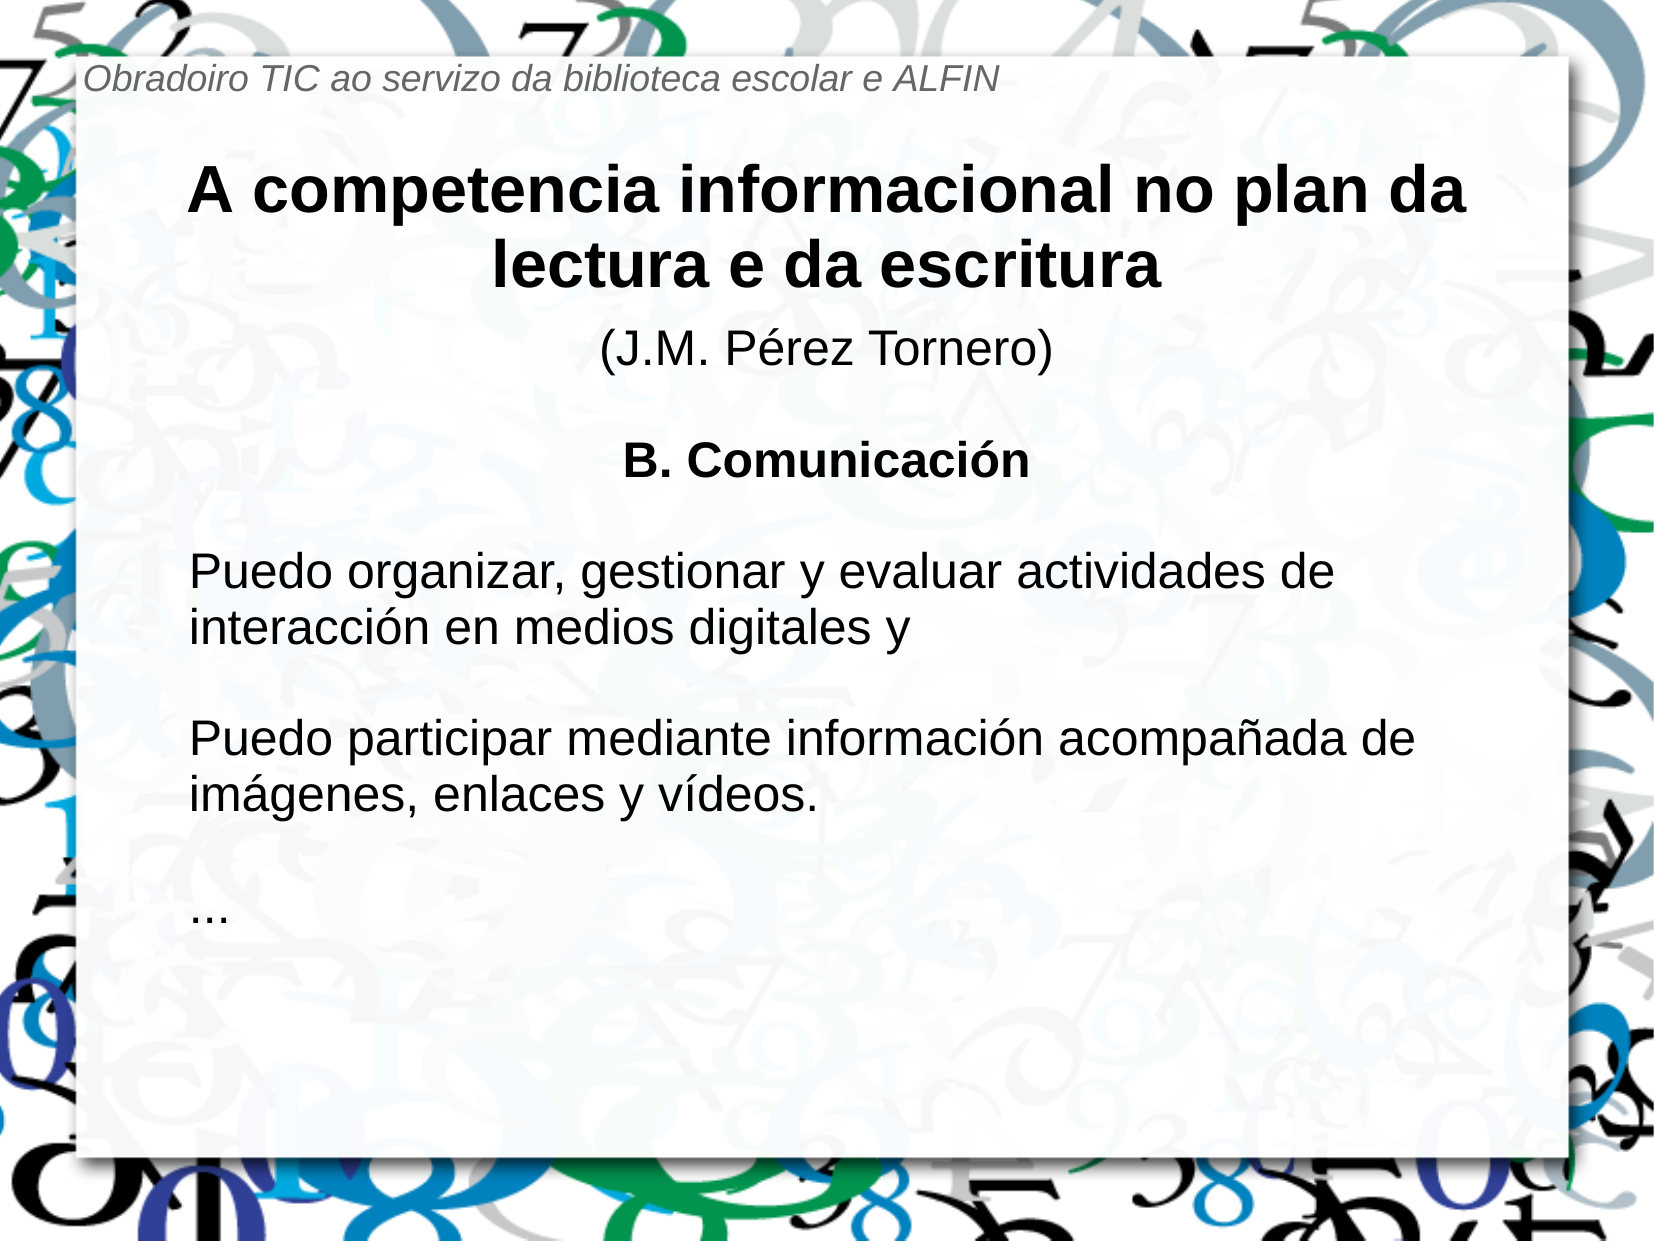

Obradoiro TIC ao servizo da biblioteca escolar e ALFIN
A competencia informacional no plan da lectura e da escritura
(J.M. Pérez Tornero)
B. Comunicación
Puedo organizar, gestionar y evaluar actividades de interacción en medios digitales y
Puedo participar mediante información acompañada de imágenes, enlaces y vídeos.
...